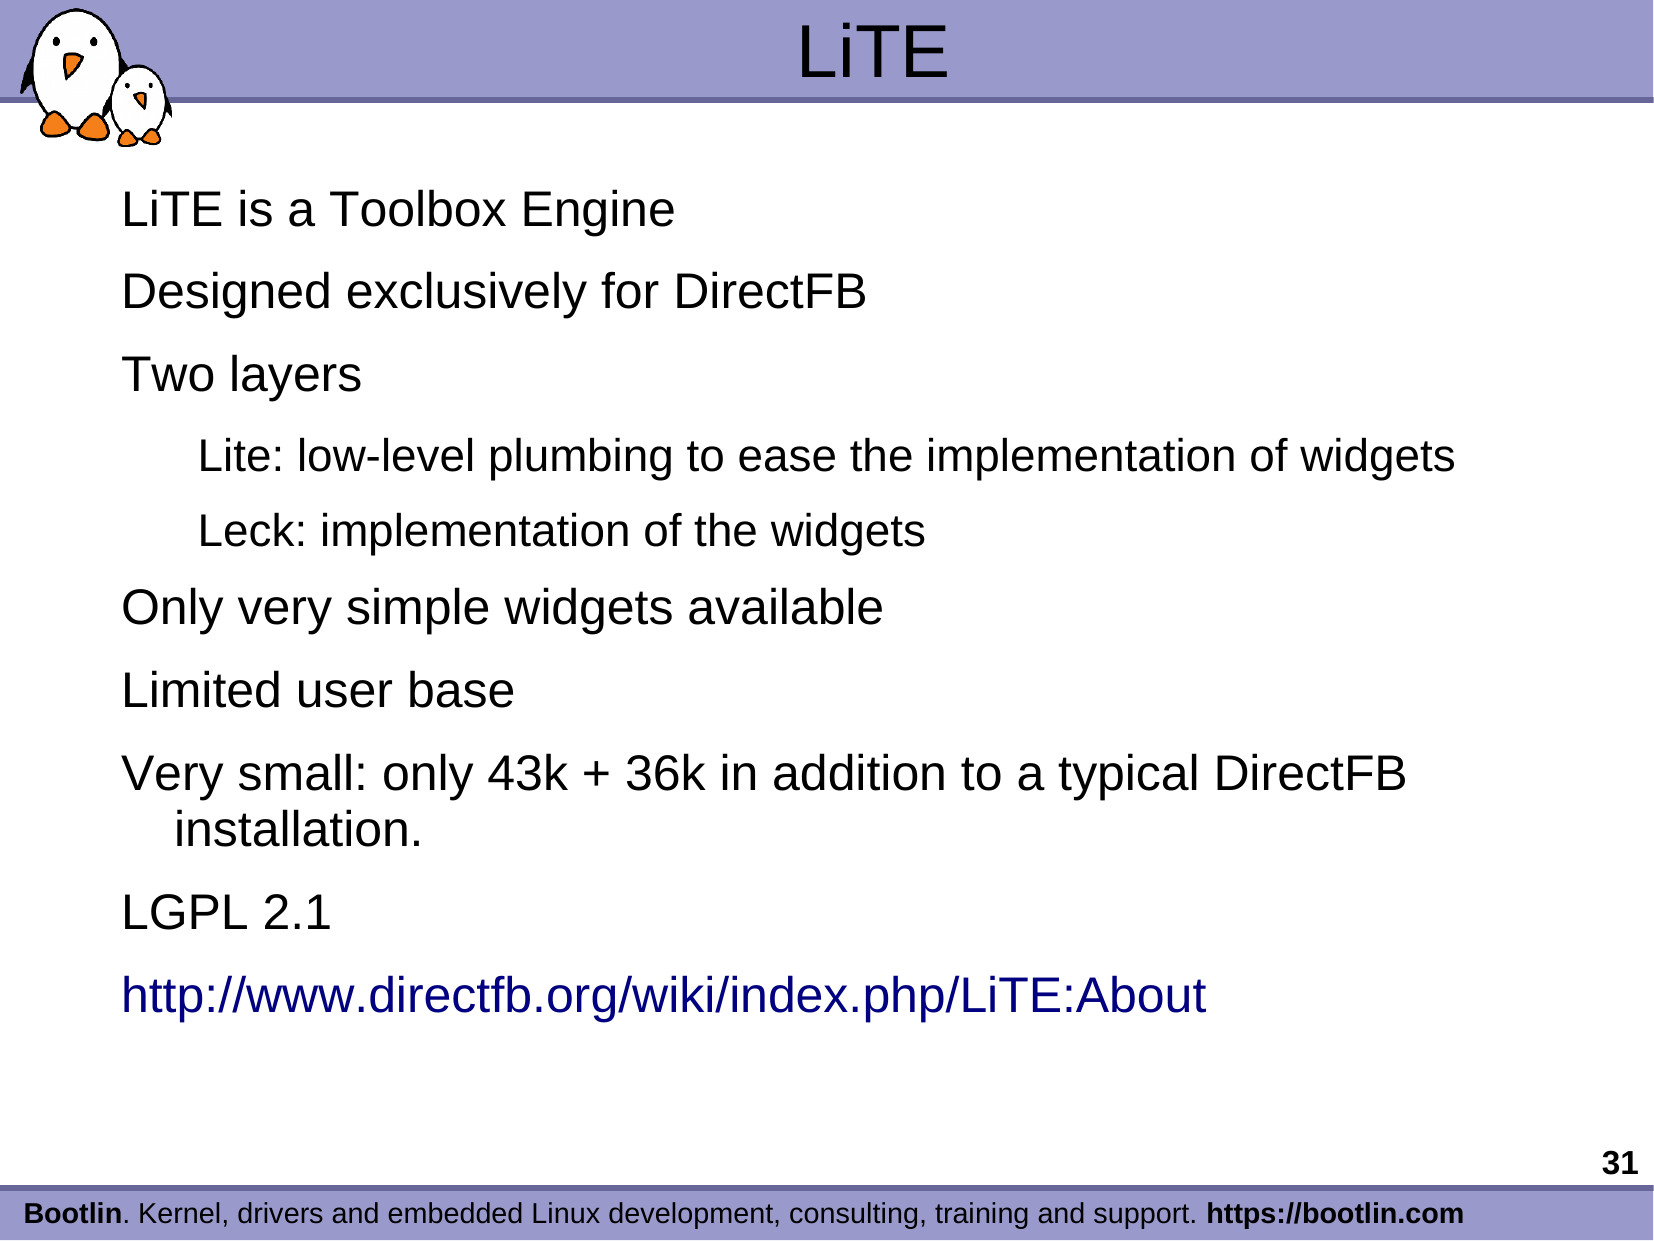

# LiTE
LiTE is a Toolbox Engine
Designed exclusively for DirectFB
Two layers
Lite: low-level plumbing to ease the implementation of widgets
Leck: implementation of the widgets
Only very simple widgets available
Limited user base
Very small: only 43k + 36k in addition to a typical DirectFB installation.
LGPL 2.1
http://www.directfb.org/wiki/index.php/LiTE:About